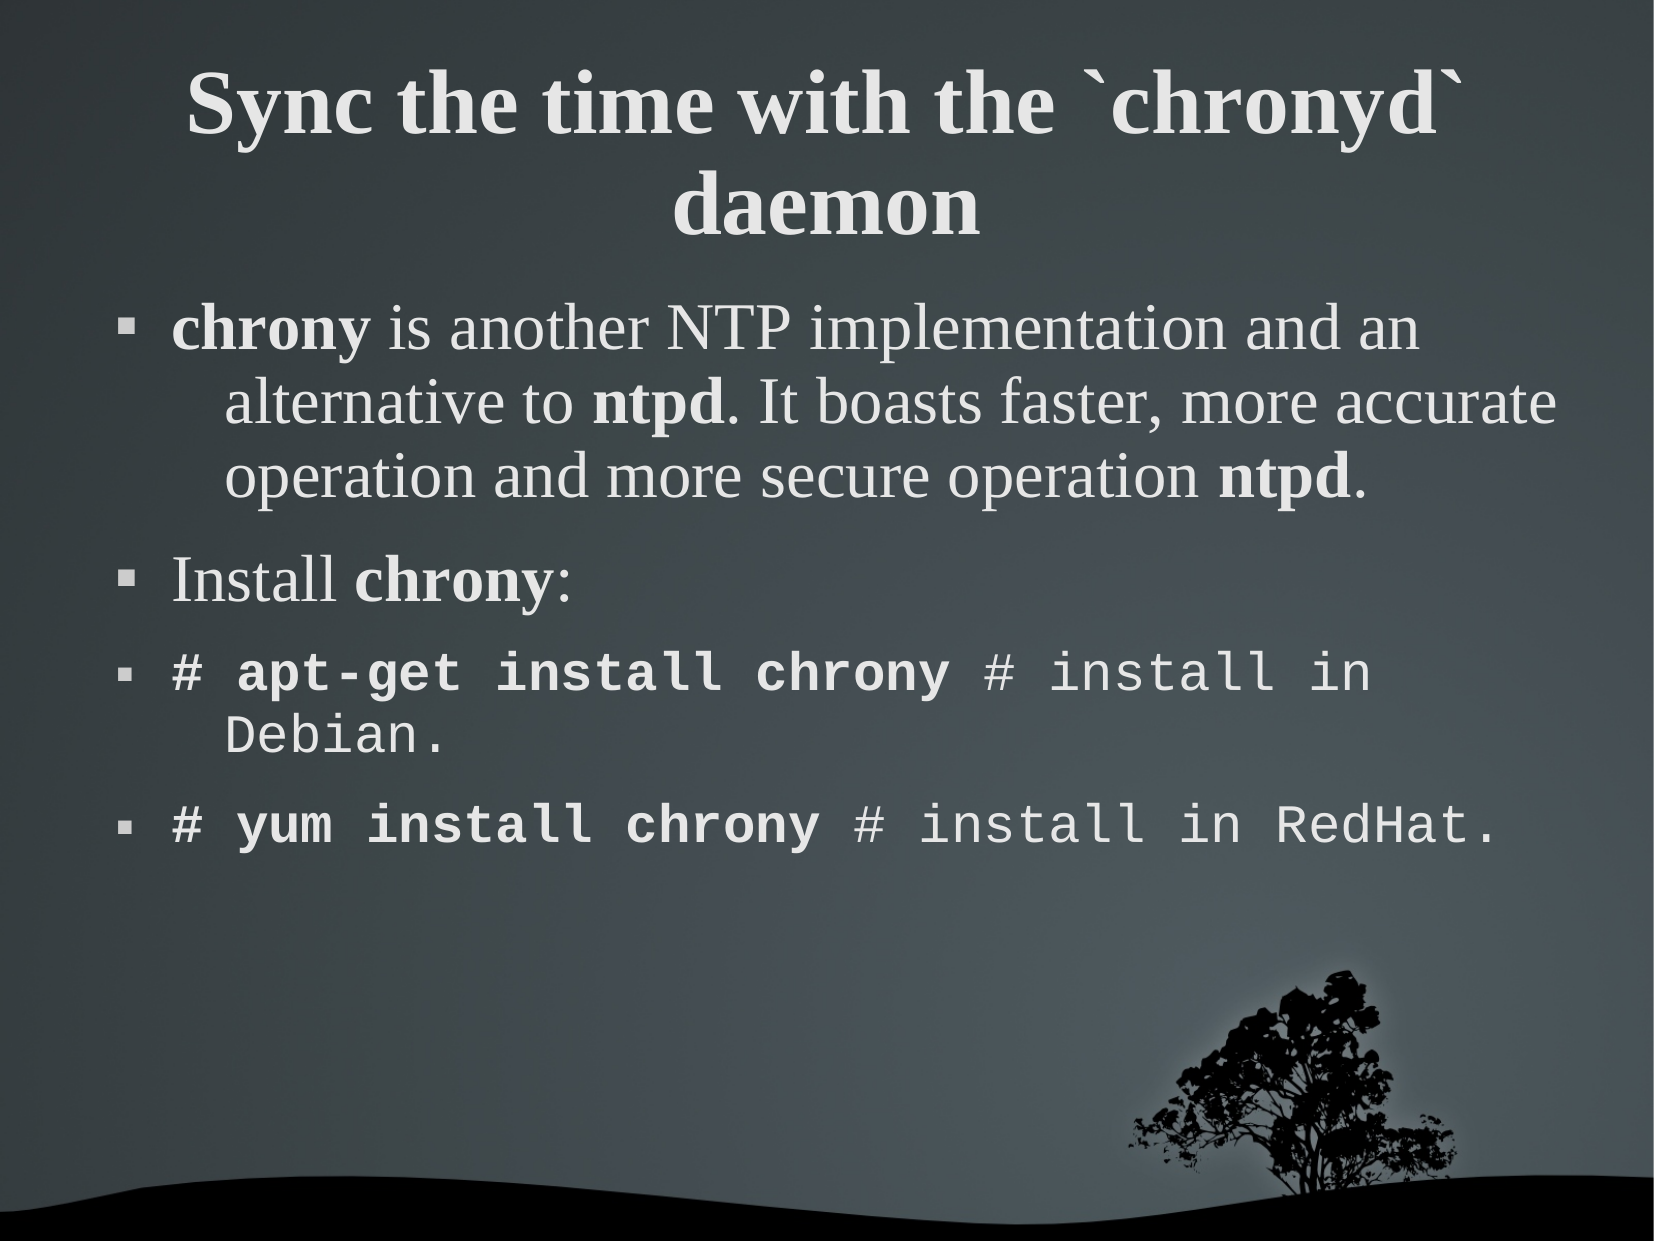

# Sync the time with the `chronyd` daemon
chrony is another NTP implementation and an alternative to ntpd. It boasts faster, more accurate operation and more secure operation ntpd.
Install chrony:
# apt-get install chrony # install in Debian.
# yum install chrony # install in RedHat.